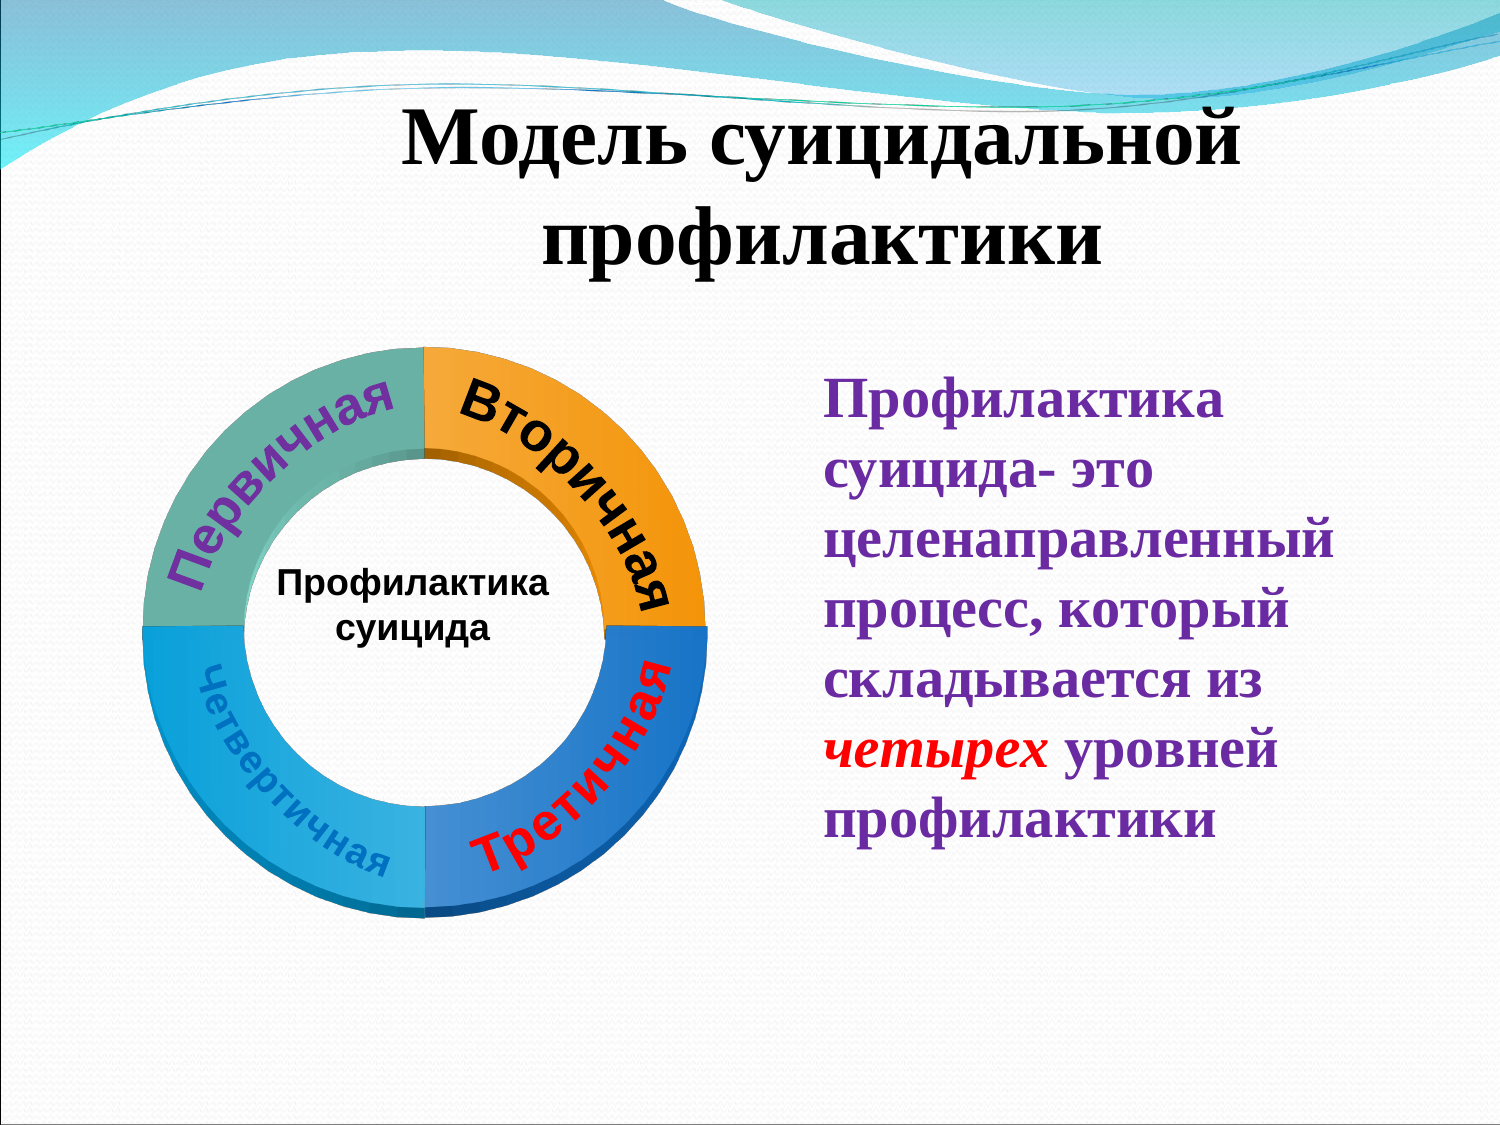

# Модель суицидальной профилактики
Профилактика суицида- это целенаправленный процесс, который складывается из четырех уровней профилактики
Первичная
Вторичная
Профилактика суицида
Третичная
Четвертичная